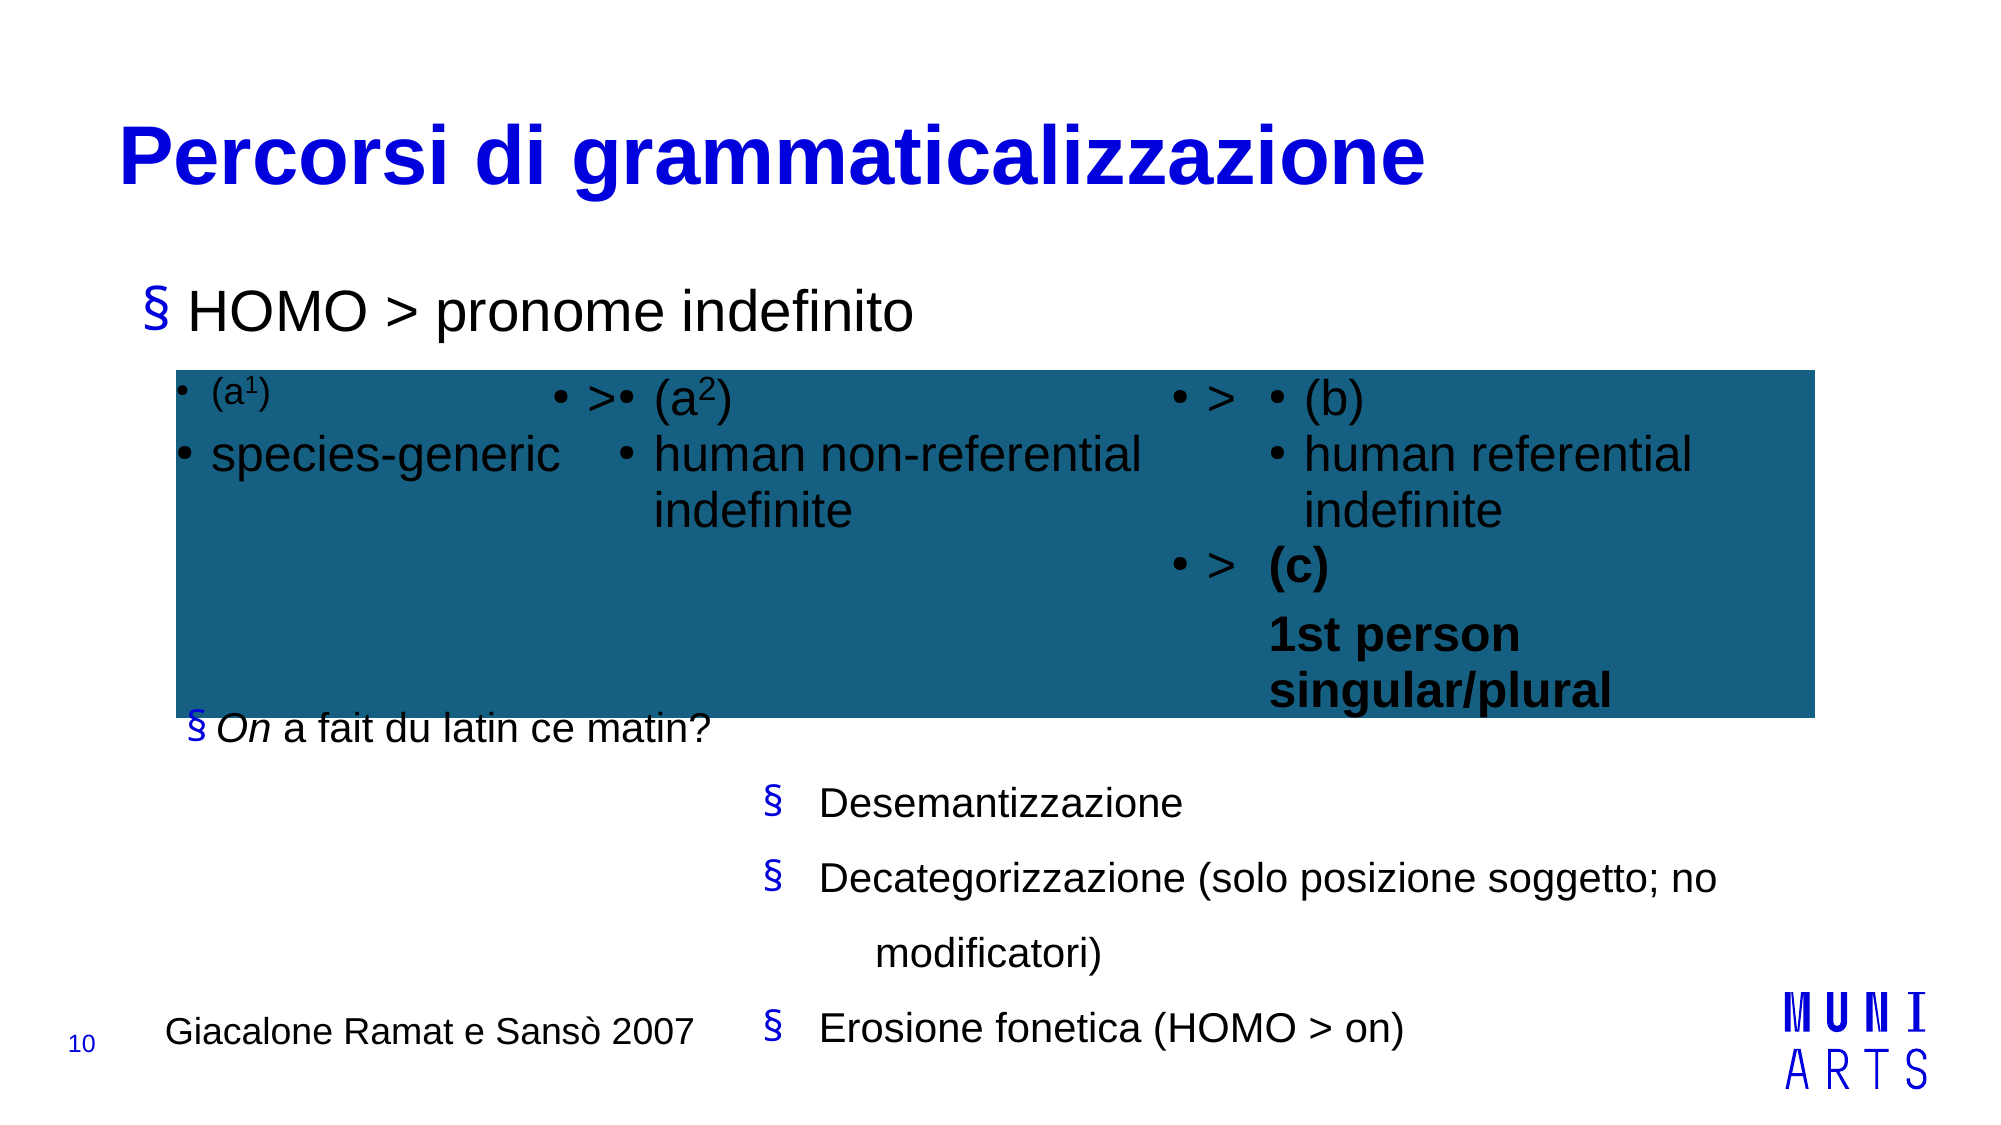

# Percorsi di grammaticalizzazione
 homo > pronome indefinito
| (a1) | > | (a2) | > | (b) |
| --- | --- | --- | --- | --- |
| species-generic | | human non-referential indefinite | | human referential indefinite |
| | | | > | (c) |
| | | | | 1st person singular/plural |
On a fait du latin ce matin?
Desemantizzazione
Decategorizzazione (solo posizione soggetto; no modificatori)
Erosione fonetica (homo > on)
 Giacalone Ramat e Sansò 2007